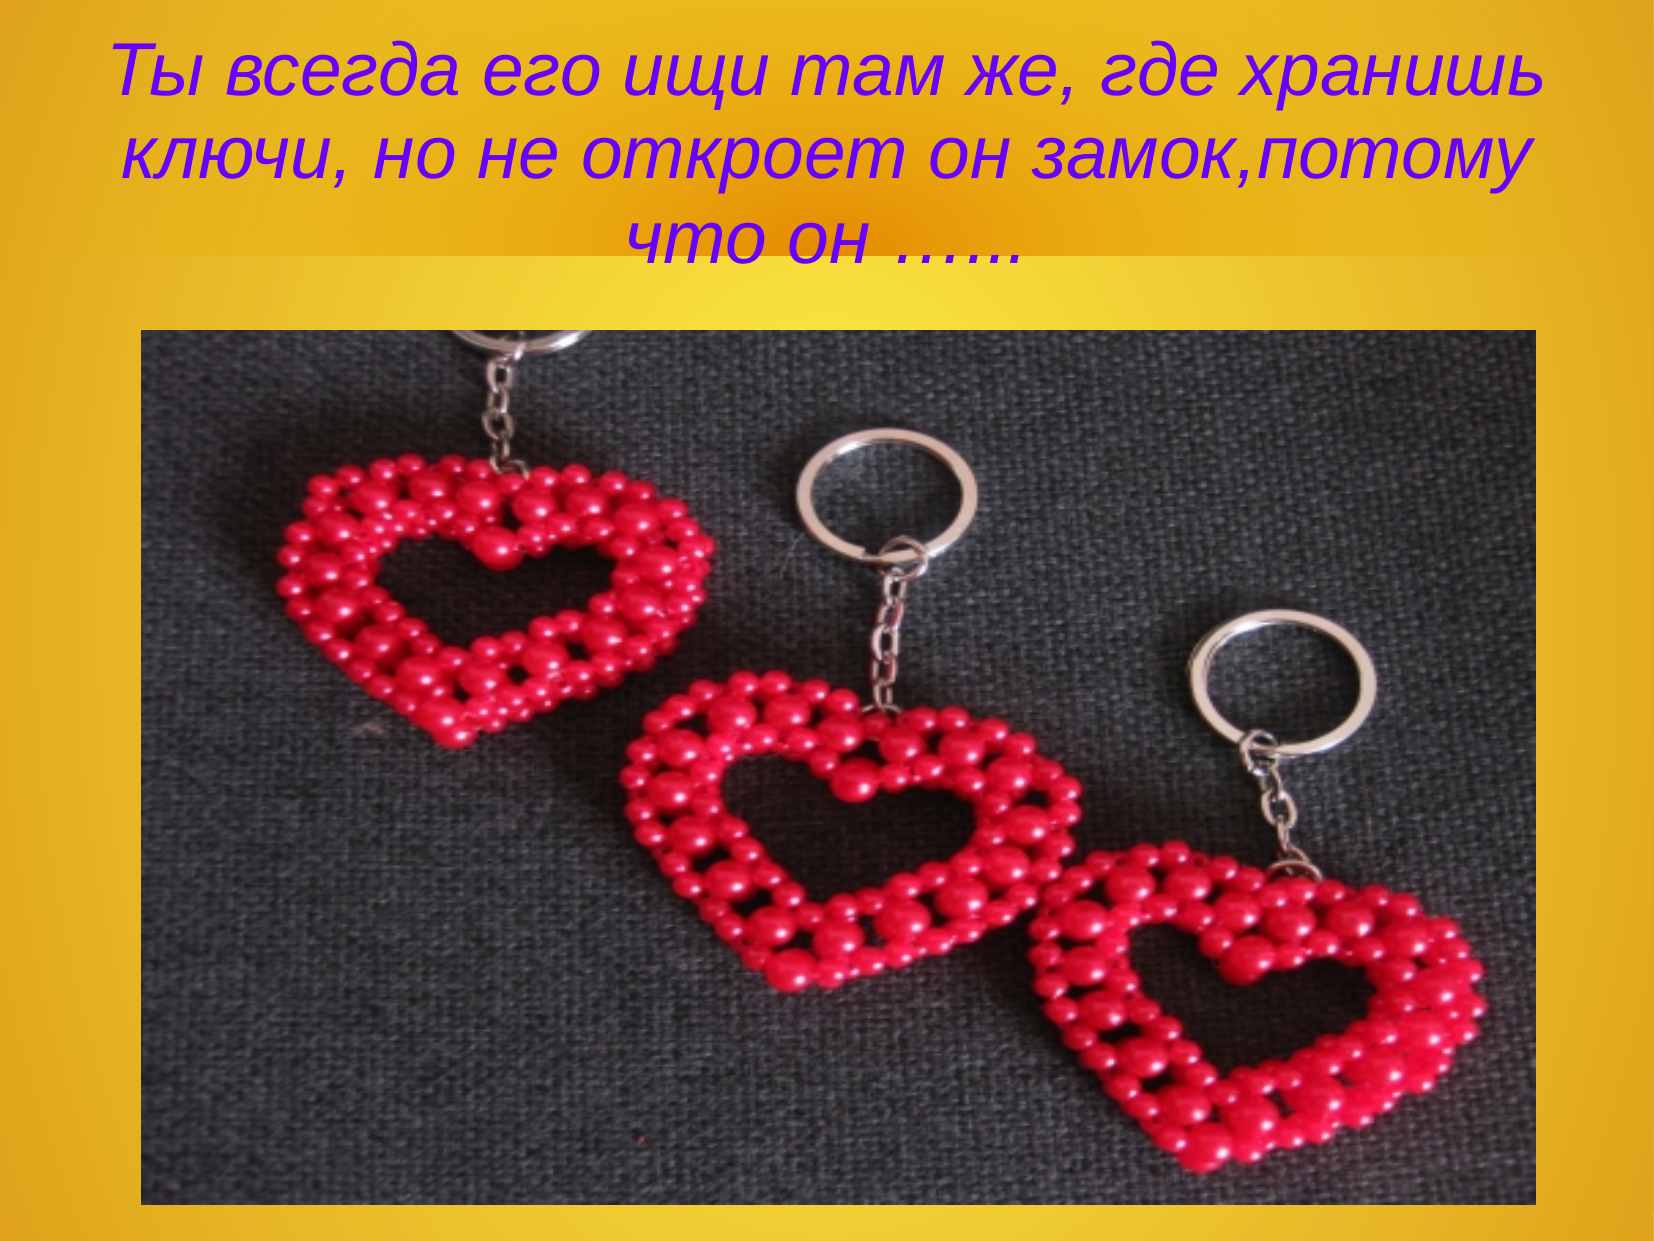

# Ты всегда его ищи там же, где хранишь ключи, но не откроет он замок,потому что он …...